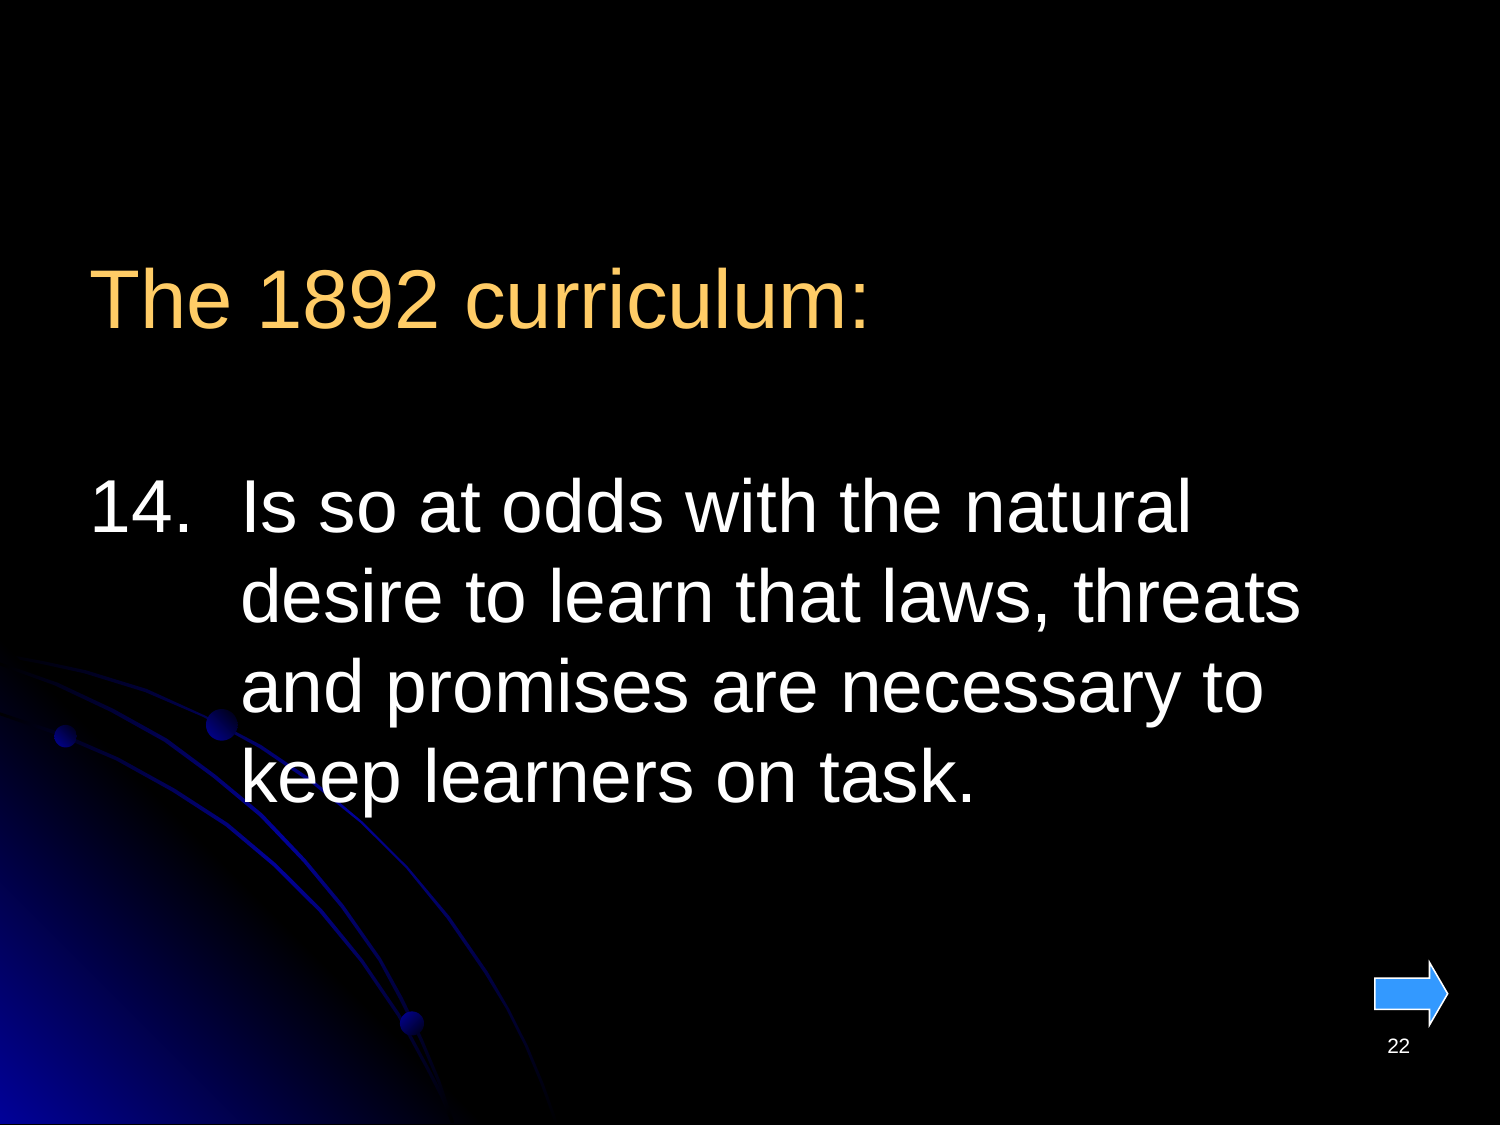

The 1892 curriculum:
14.	Is so at odds with the natural desire to learn that laws, threats and promises are necessary to keep learners on task.
22